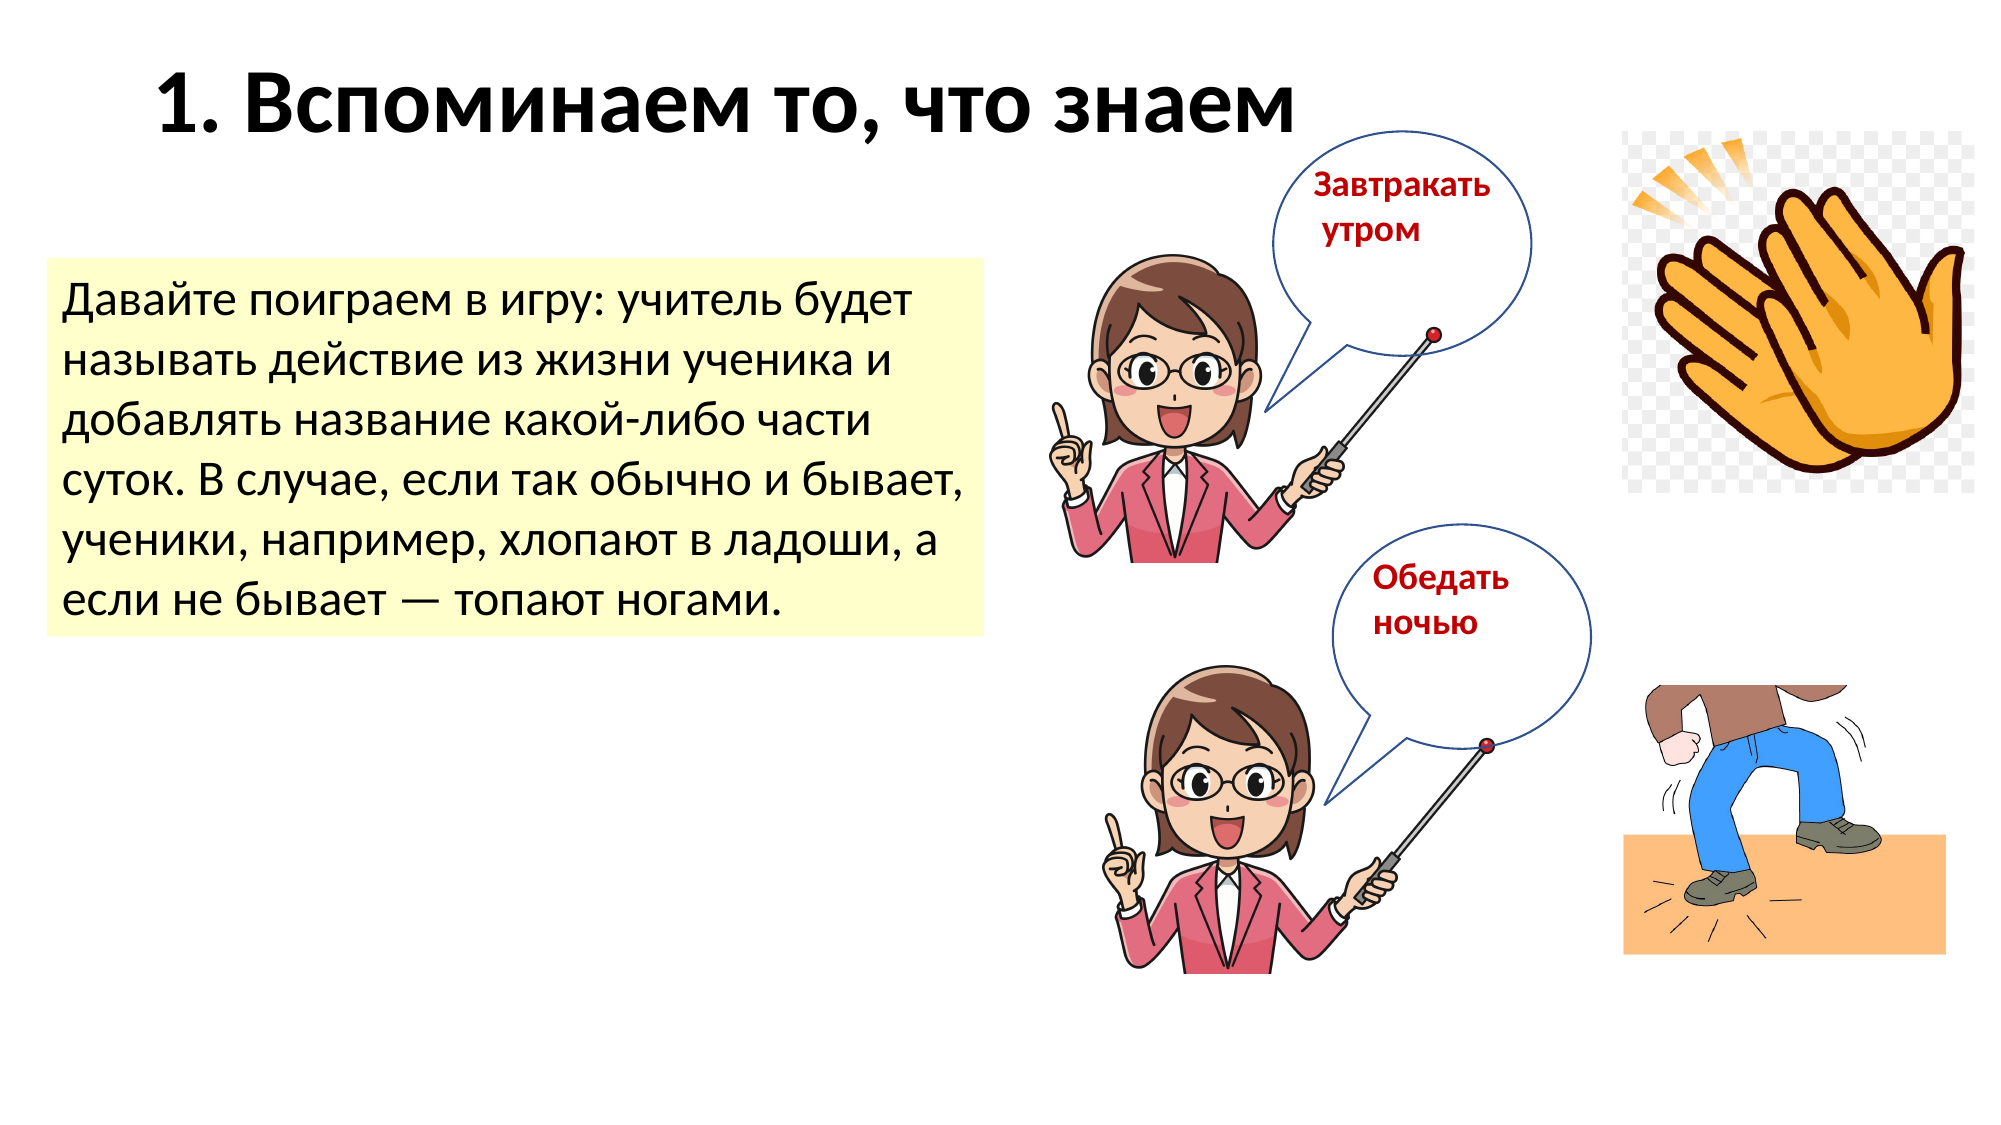

# 1. Вспоминаем то, что знаем
Завтракать
 утром
Давайте поиграем в игру: учитель будет называть действие из жизни ученика и добавлять название какой-либо части суток. В случае, если так обычно и бывает, ученики, например, хлопают в ладоши, а
если не бывает — топают ногами.
Обедать
ночью